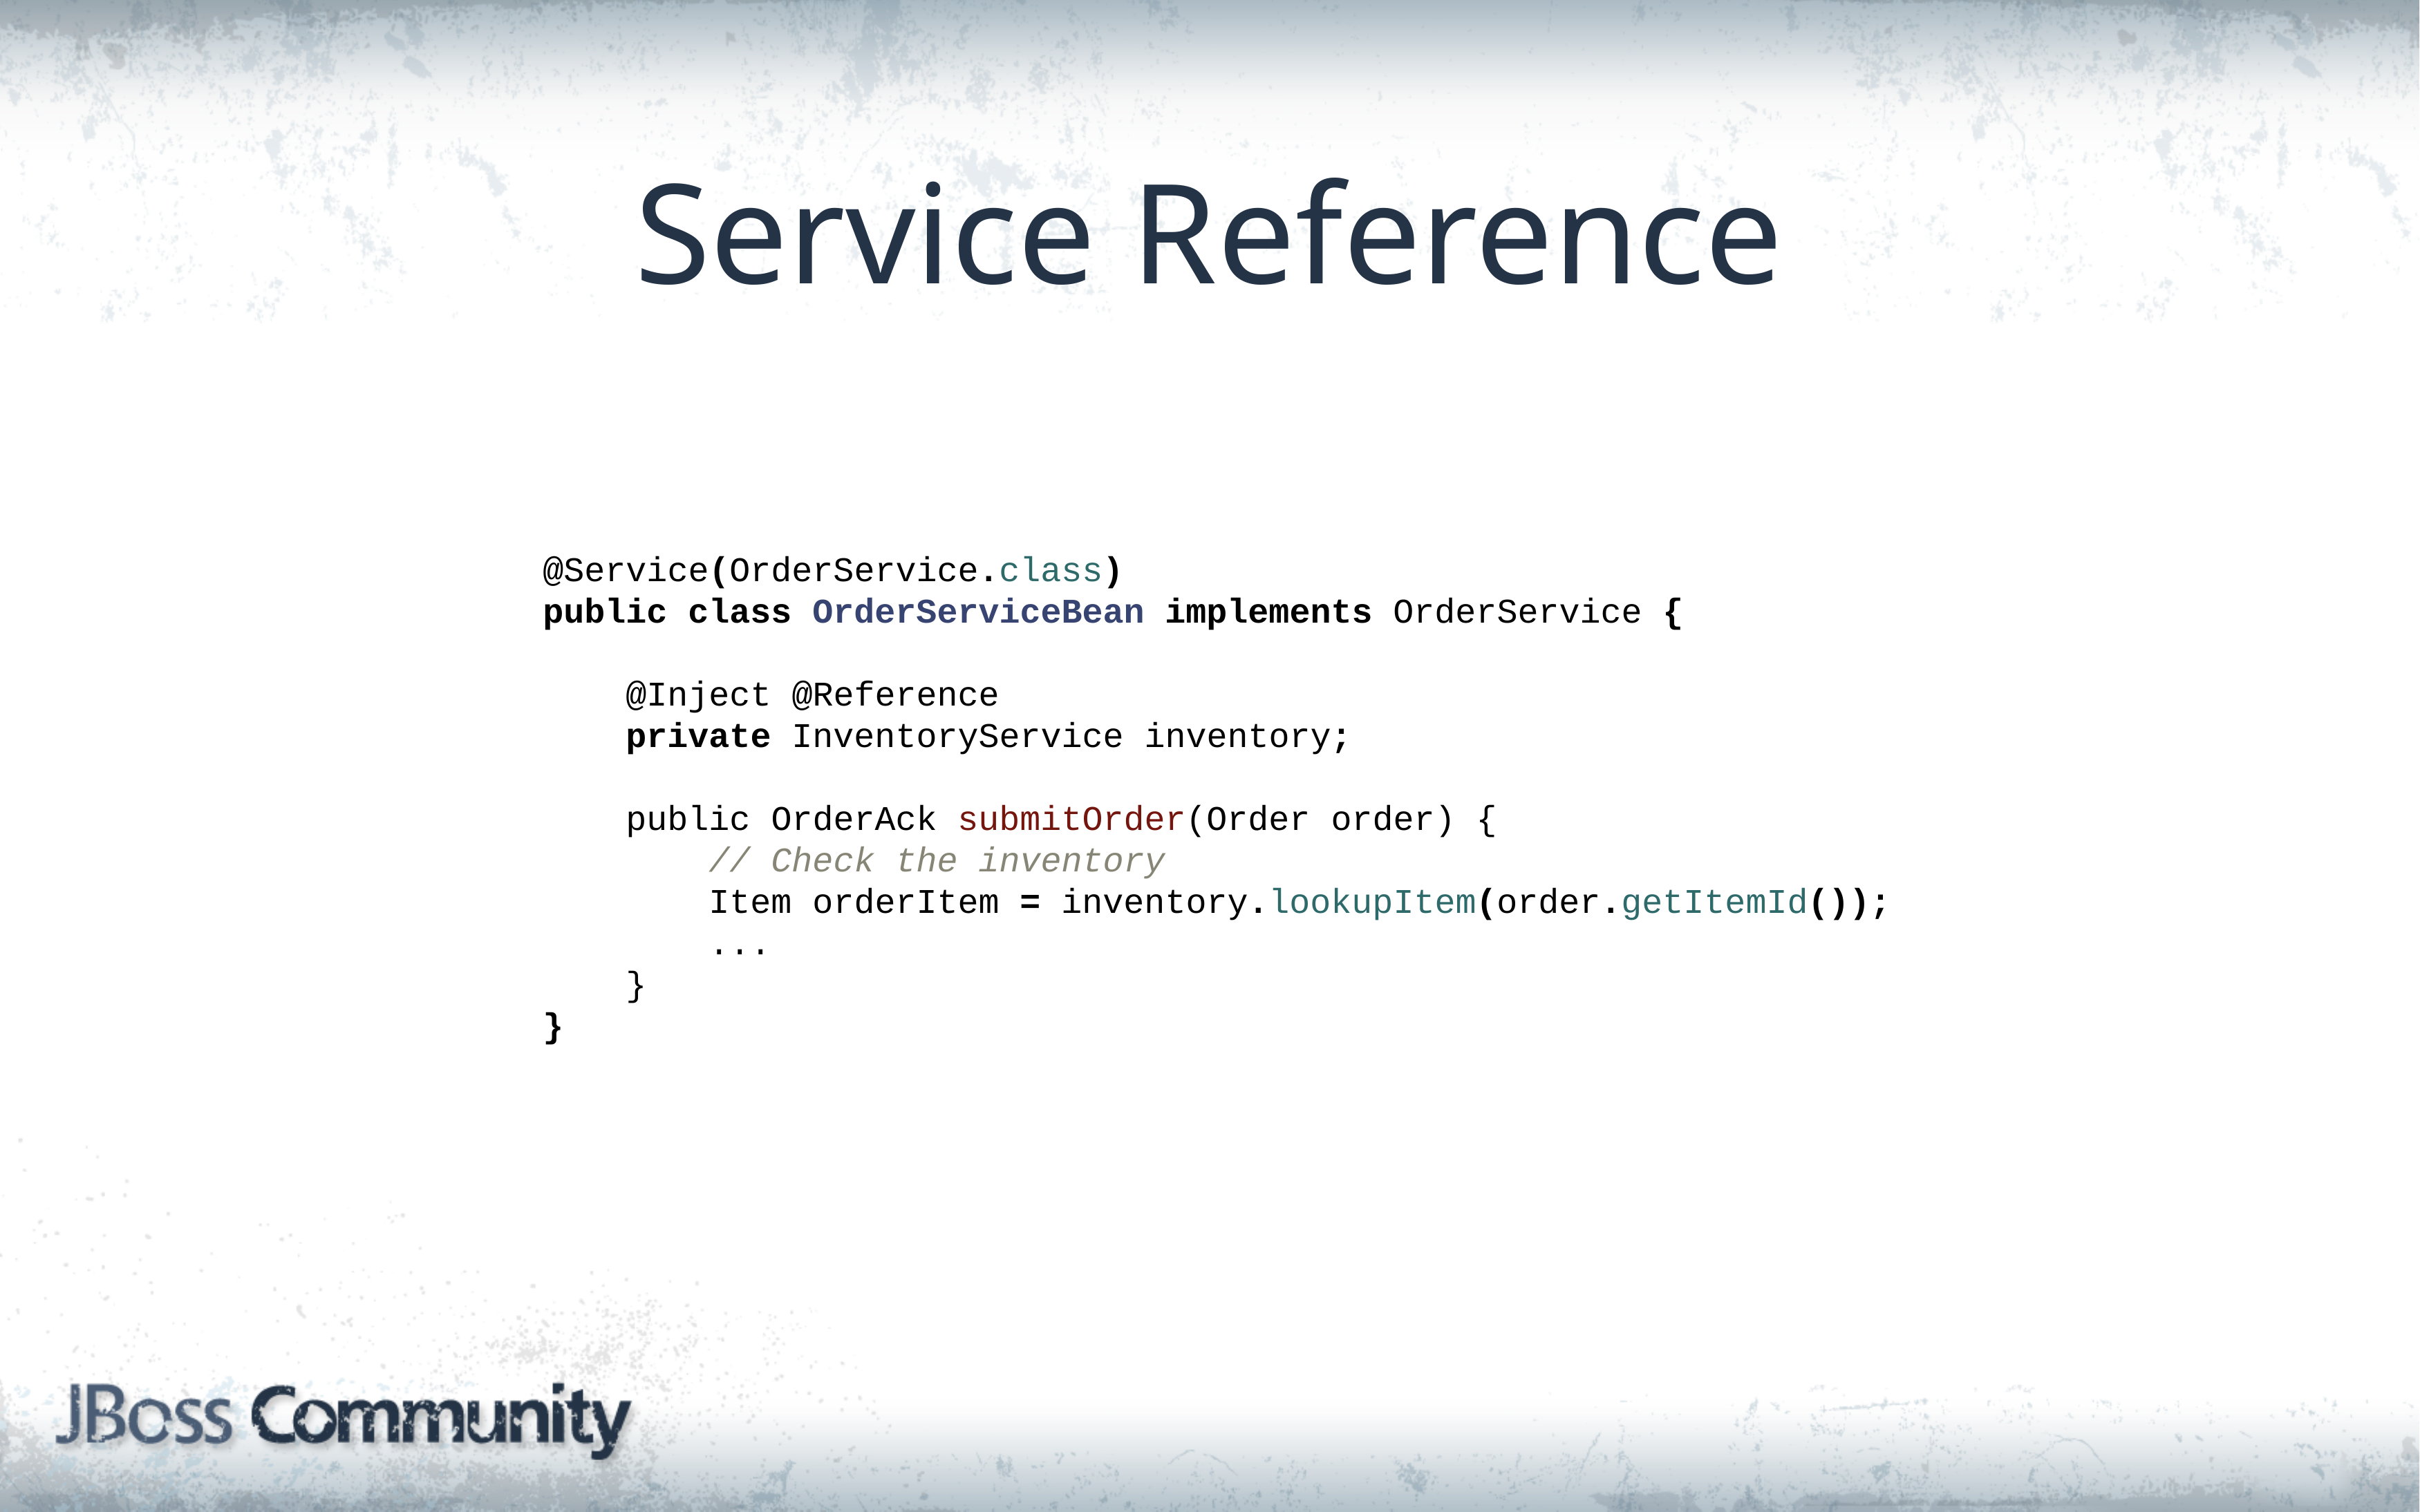

# Service Reference
@Service(OrderService.class)
public class OrderServiceBean implements OrderService {
    @Inject @Reference
    private InventoryService inventory;
    public OrderAck submitOrder(Order order) {
        // Check the inventory
        Item orderItem = inventory.lookupItem(order.getItemId());
        ...
 }
}